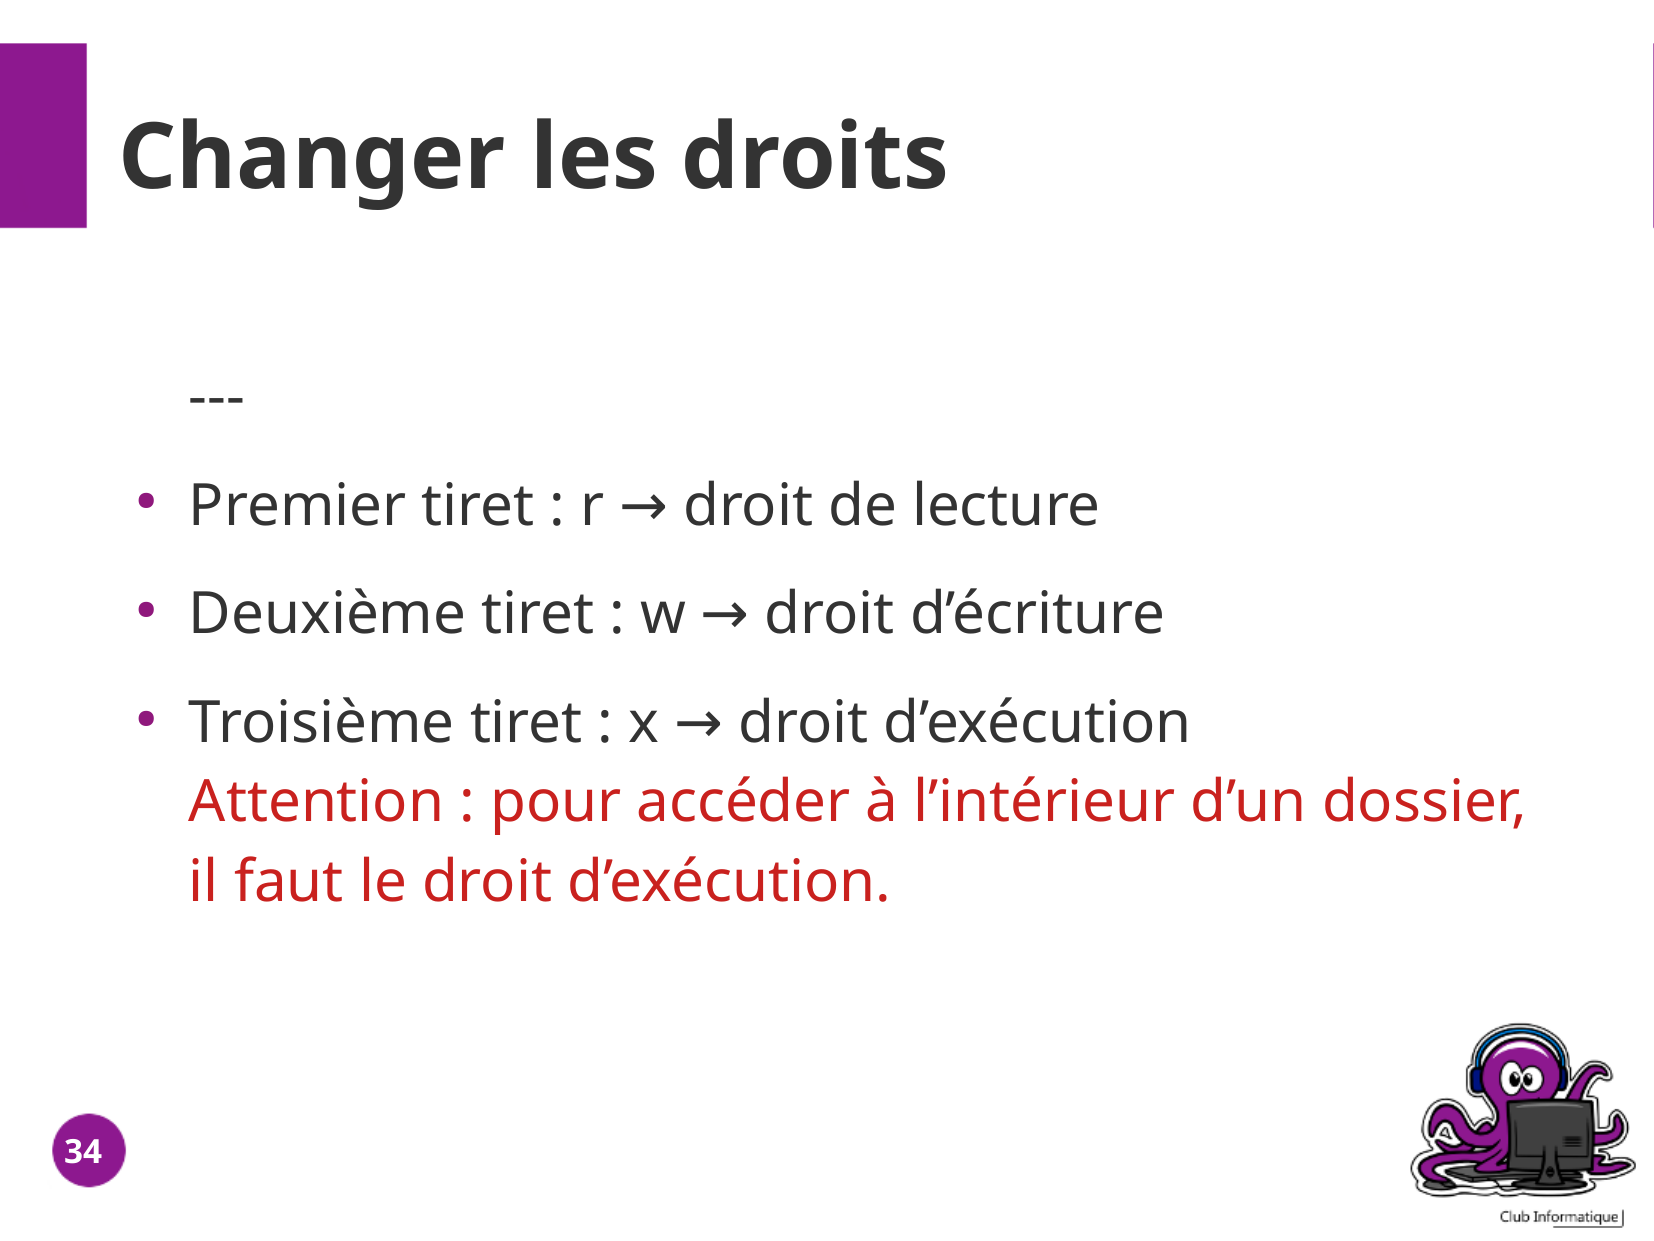

# Changer les droits
---
Premier tiret : r → droit de lecture
Deuxième tiret : w → droit d’écriture
Troisième tiret : x → droit d’exécution
Attention : pour accéder à l’intérieur d’un dossier, il faut le droit d’exécution.
34